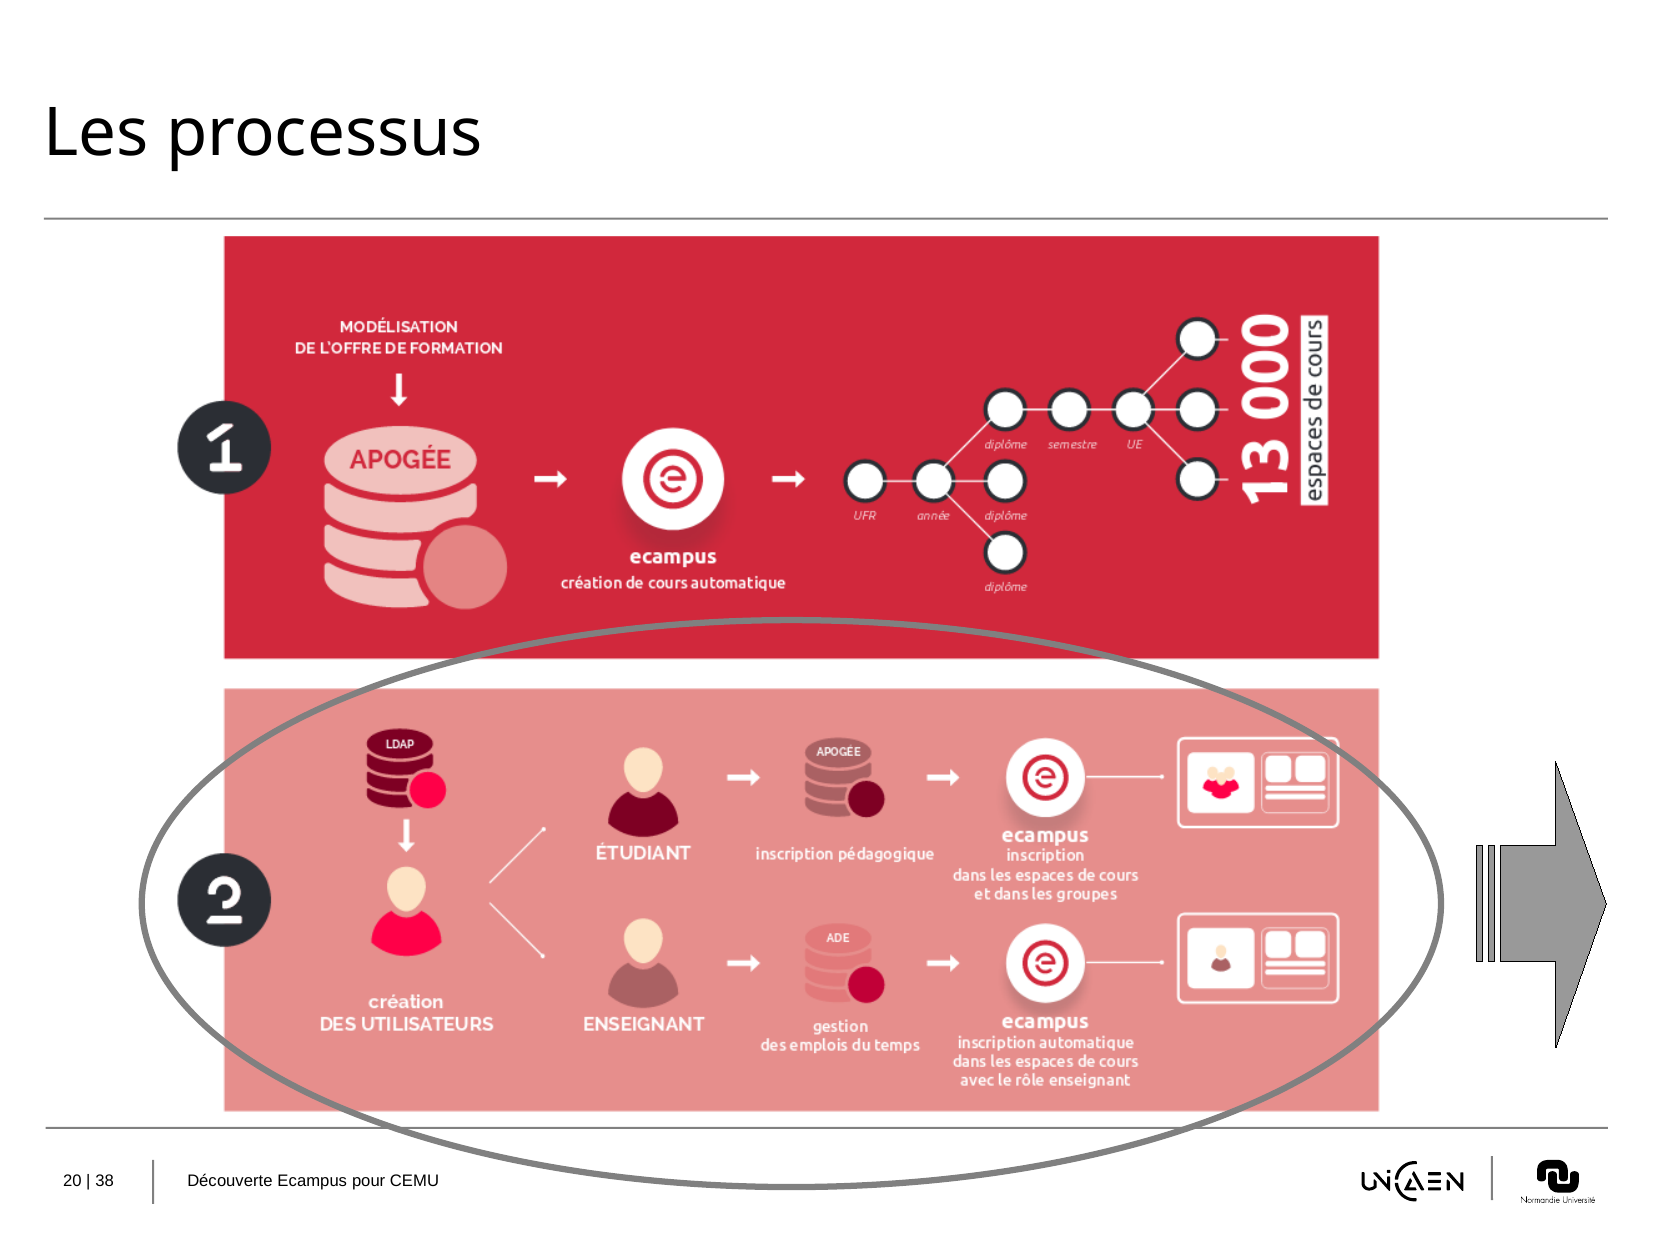

# Les processus
20
Découverte Ecampus pourn les personnels administratifs